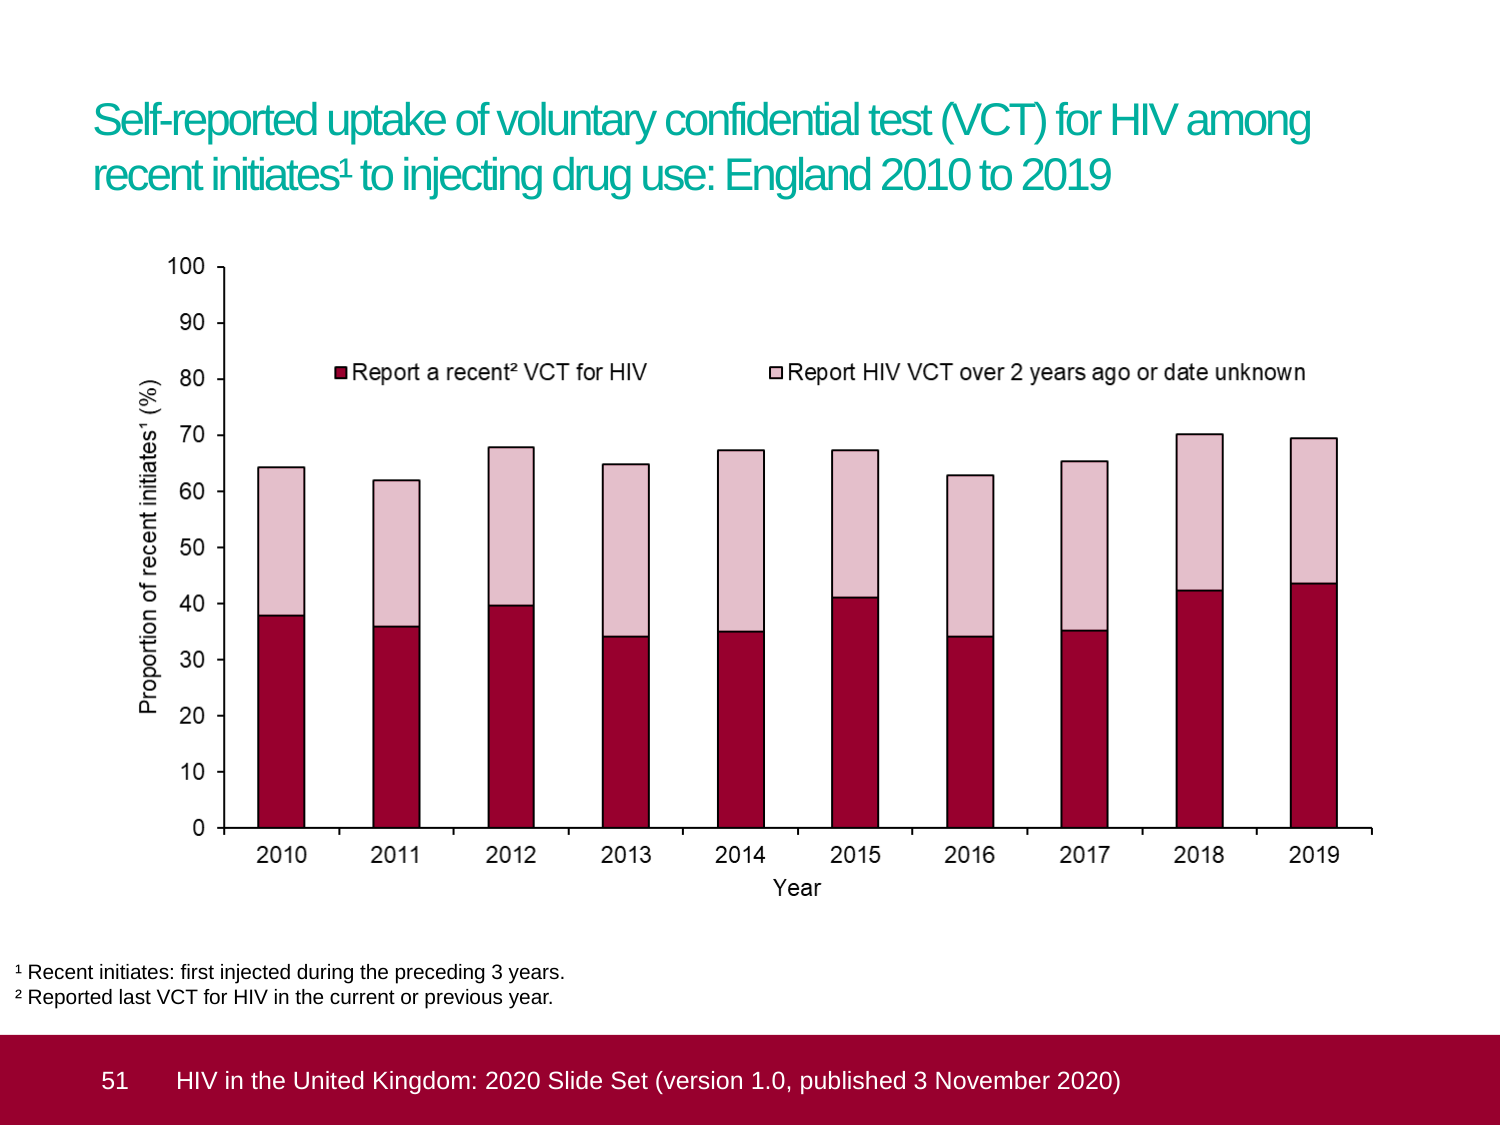

# Self-reported uptake of voluntary confidential test (VCT) for HIV among recent initiates¹ to injecting drug use: England 2010 to 2019
¹ Recent initiates: first injected during the preceding 3 years.
² Reported last VCT for HIV in the current or previous year.
HIV in the United Kingdom: 2020 Slide Set (version 1.0, published 3 November 2020)